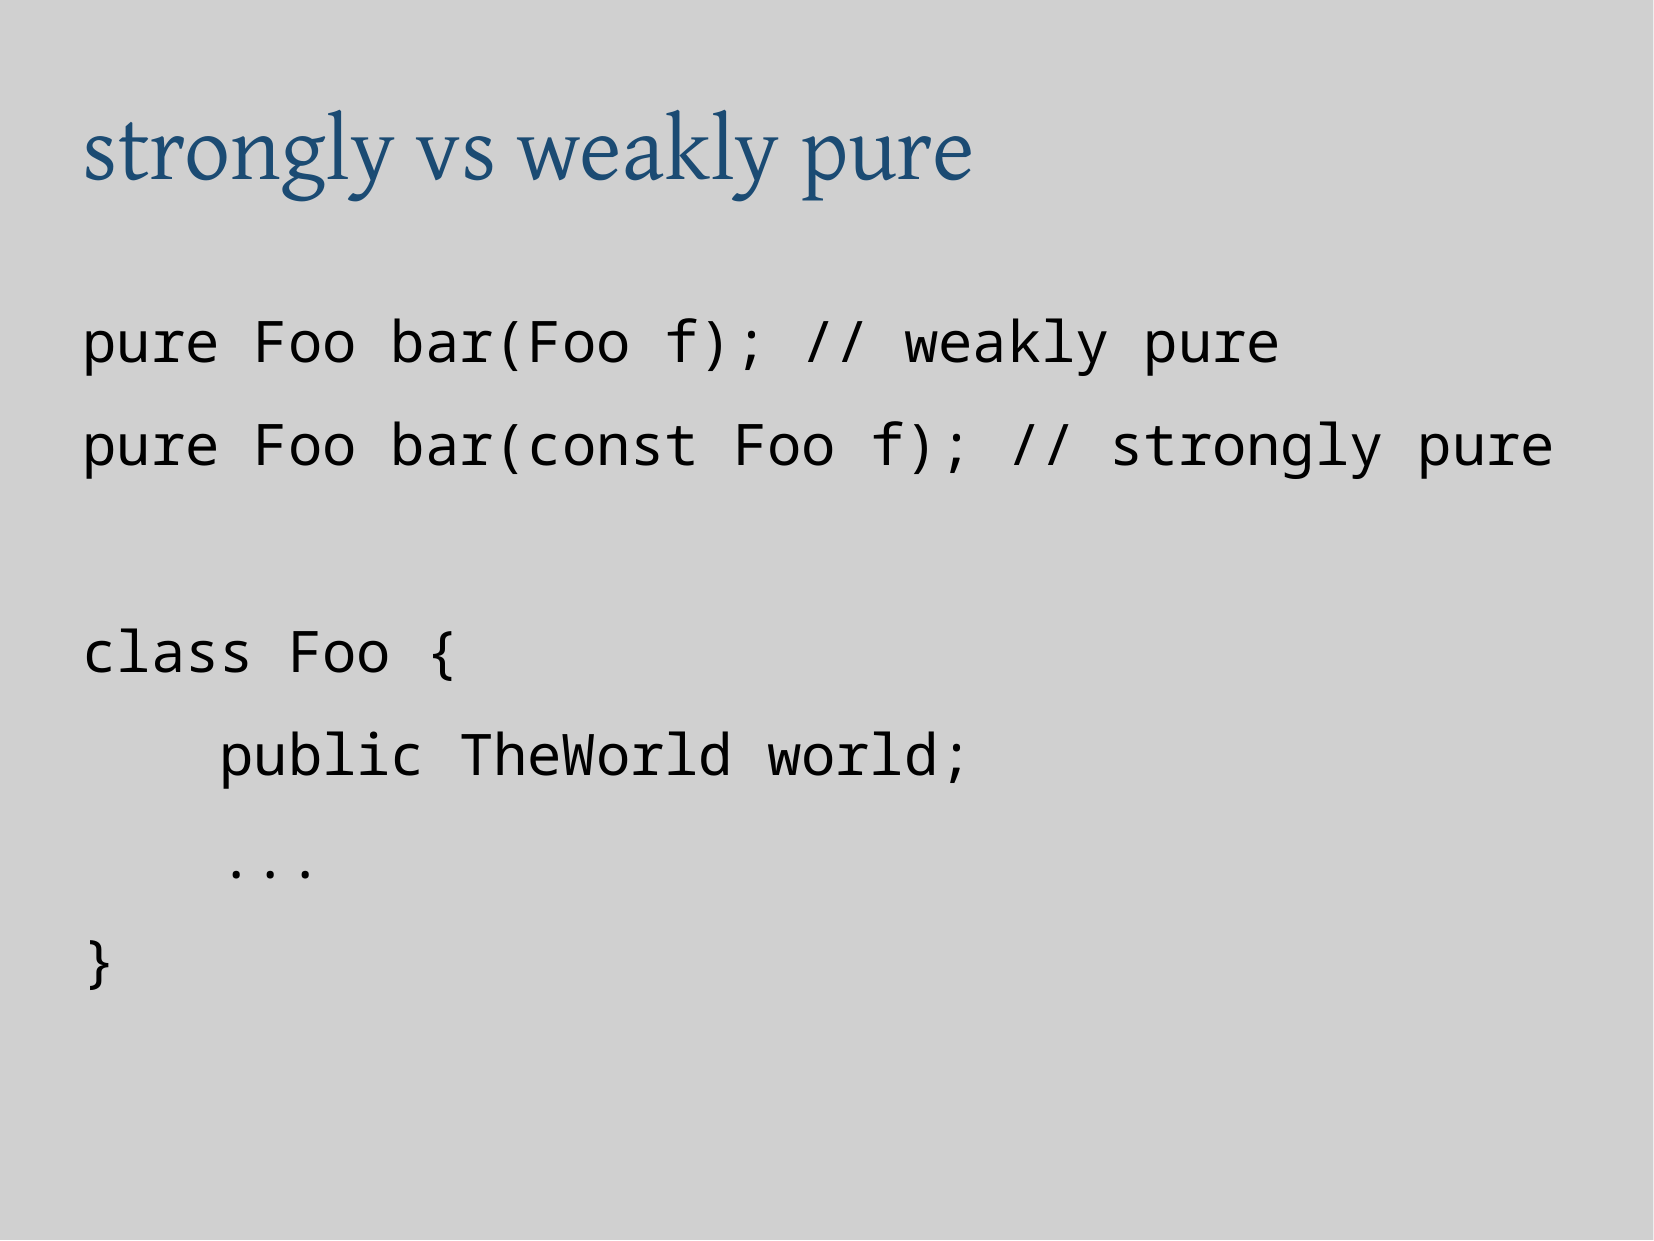

# strongly vs weakly pure
pure Foo bar(Foo f); // weakly pure
pure Foo bar(const Foo f); // strongly pure
class Foo {
 public TheWorld world;
 ...
}